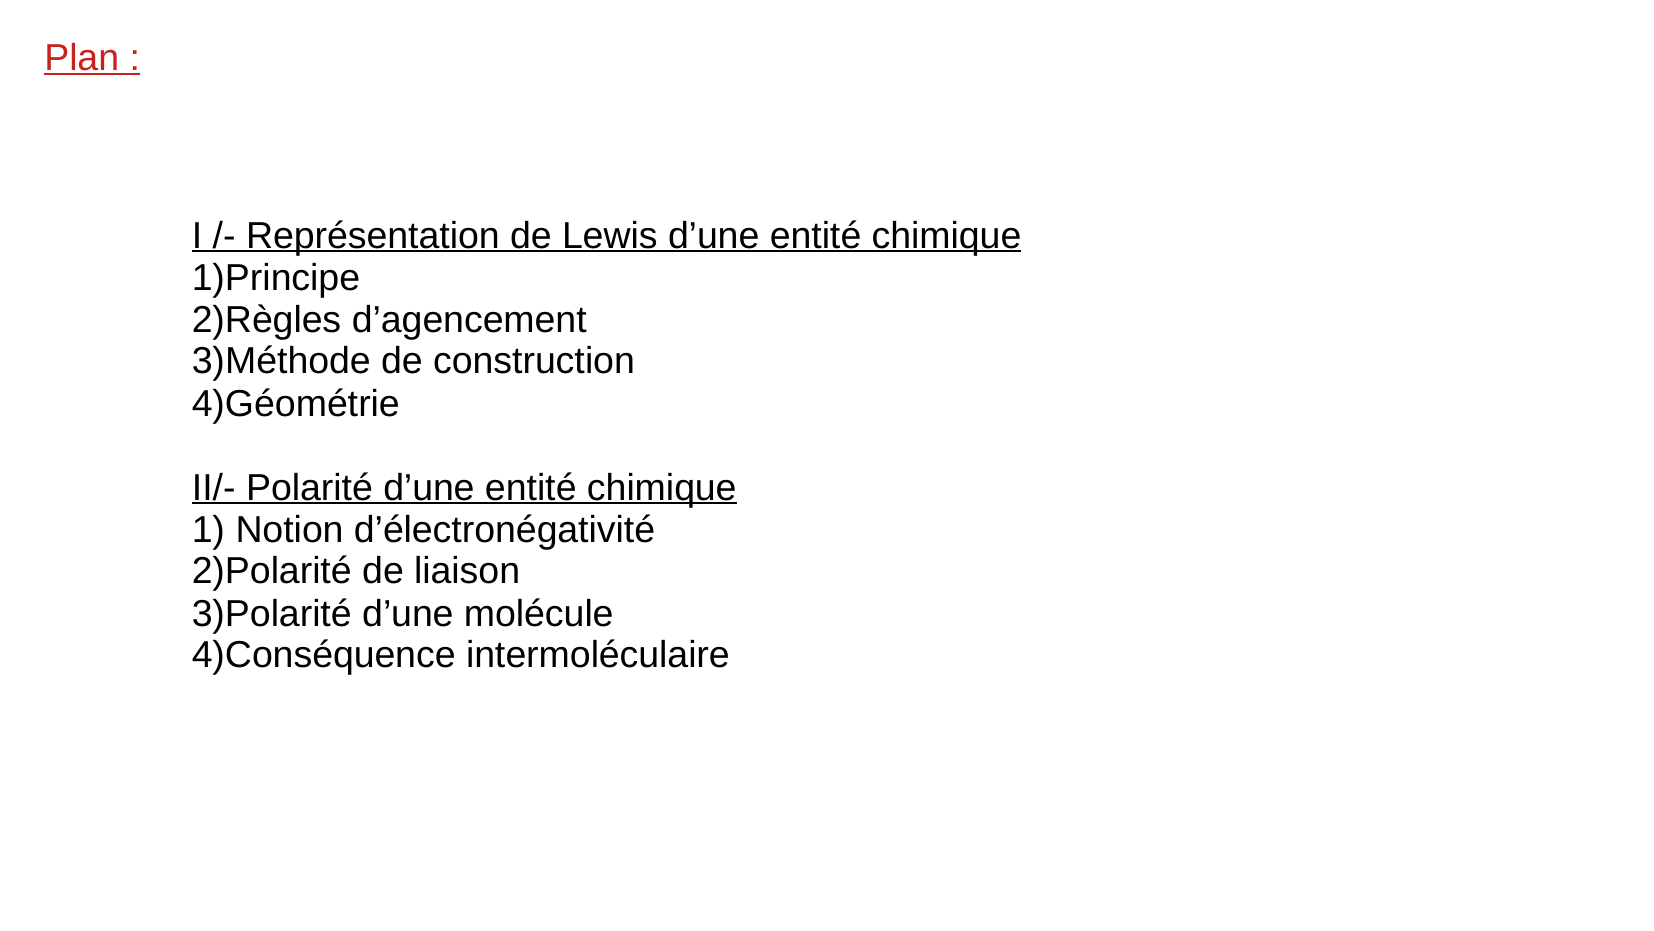

Plan :
I /- Représentation de Lewis d’une entité chimique
1)Principe
2)Règles d’agencement
3)Méthode de construction
4)Géométrie
II/- Polarité d’une entité chimique
1) Notion d’électronégativité
2)Polarité de liaison
3)Polarité d’une molécule
4)Conséquence intermoléculaire